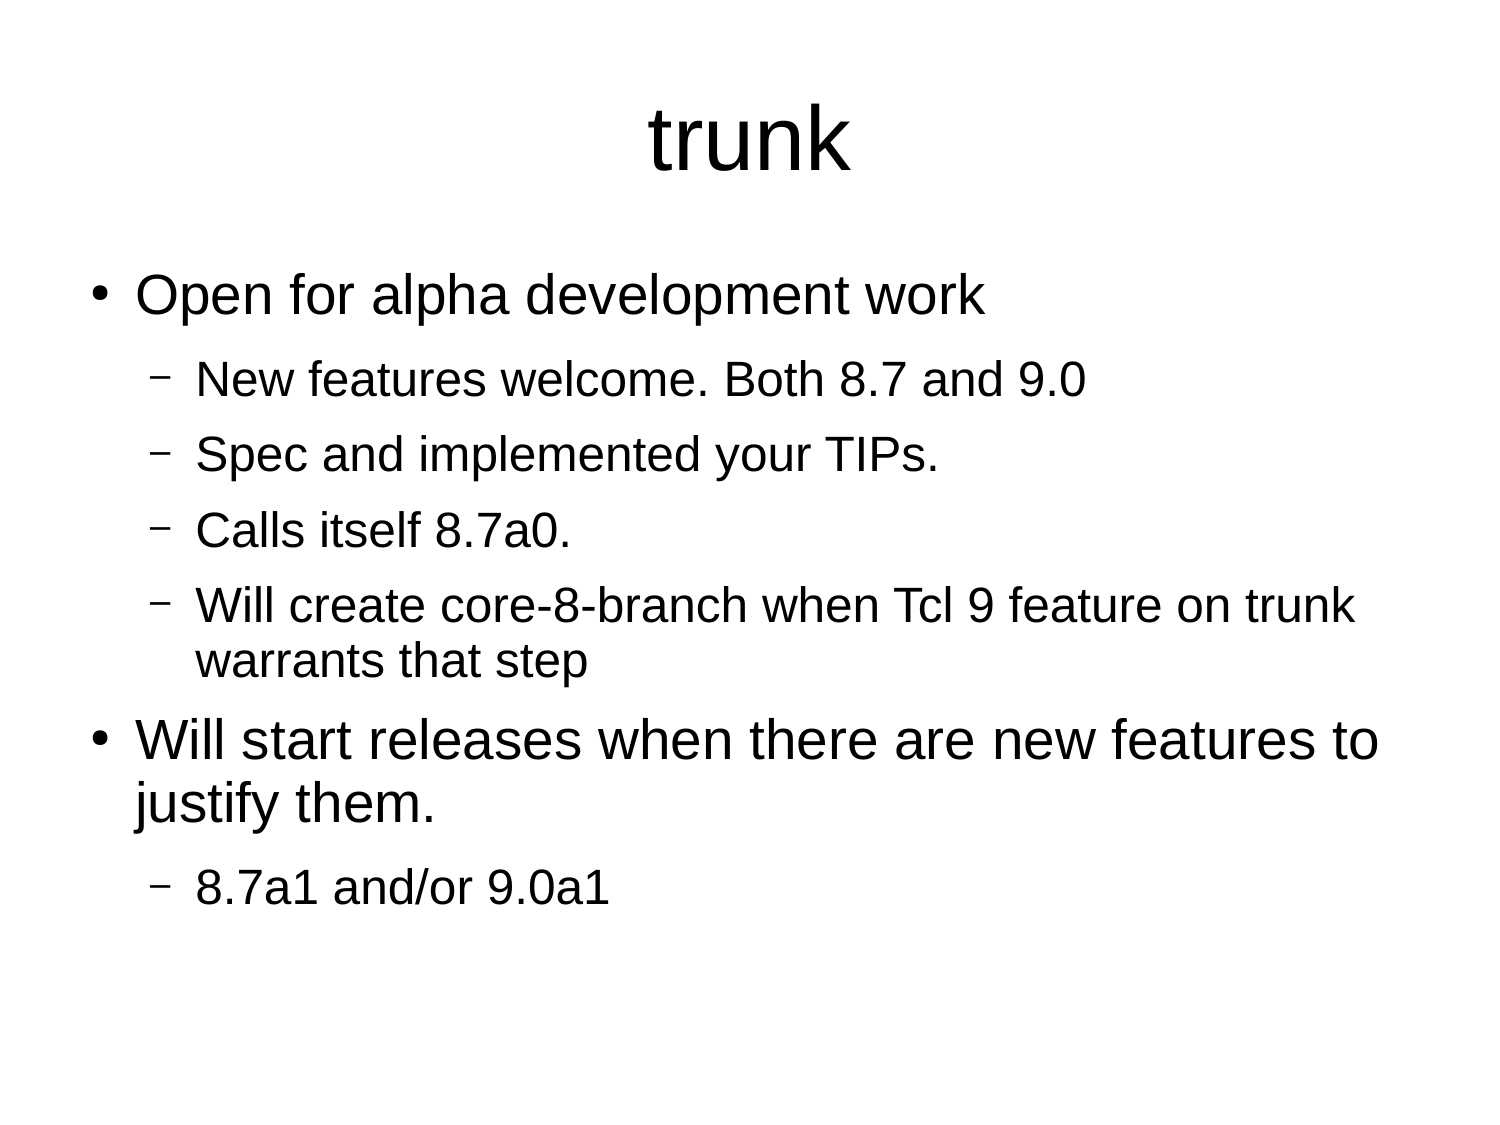

# trunk
Open for alpha development work
New features welcome. Both 8.7 and 9.0
Spec and implemented your TIPs.
Calls itself 8.7a0.
Will create core-8-branch when Tcl 9 feature on trunk warrants that step
Will start releases when there are new features to justify them.
8.7a1 and/or 9.0a1